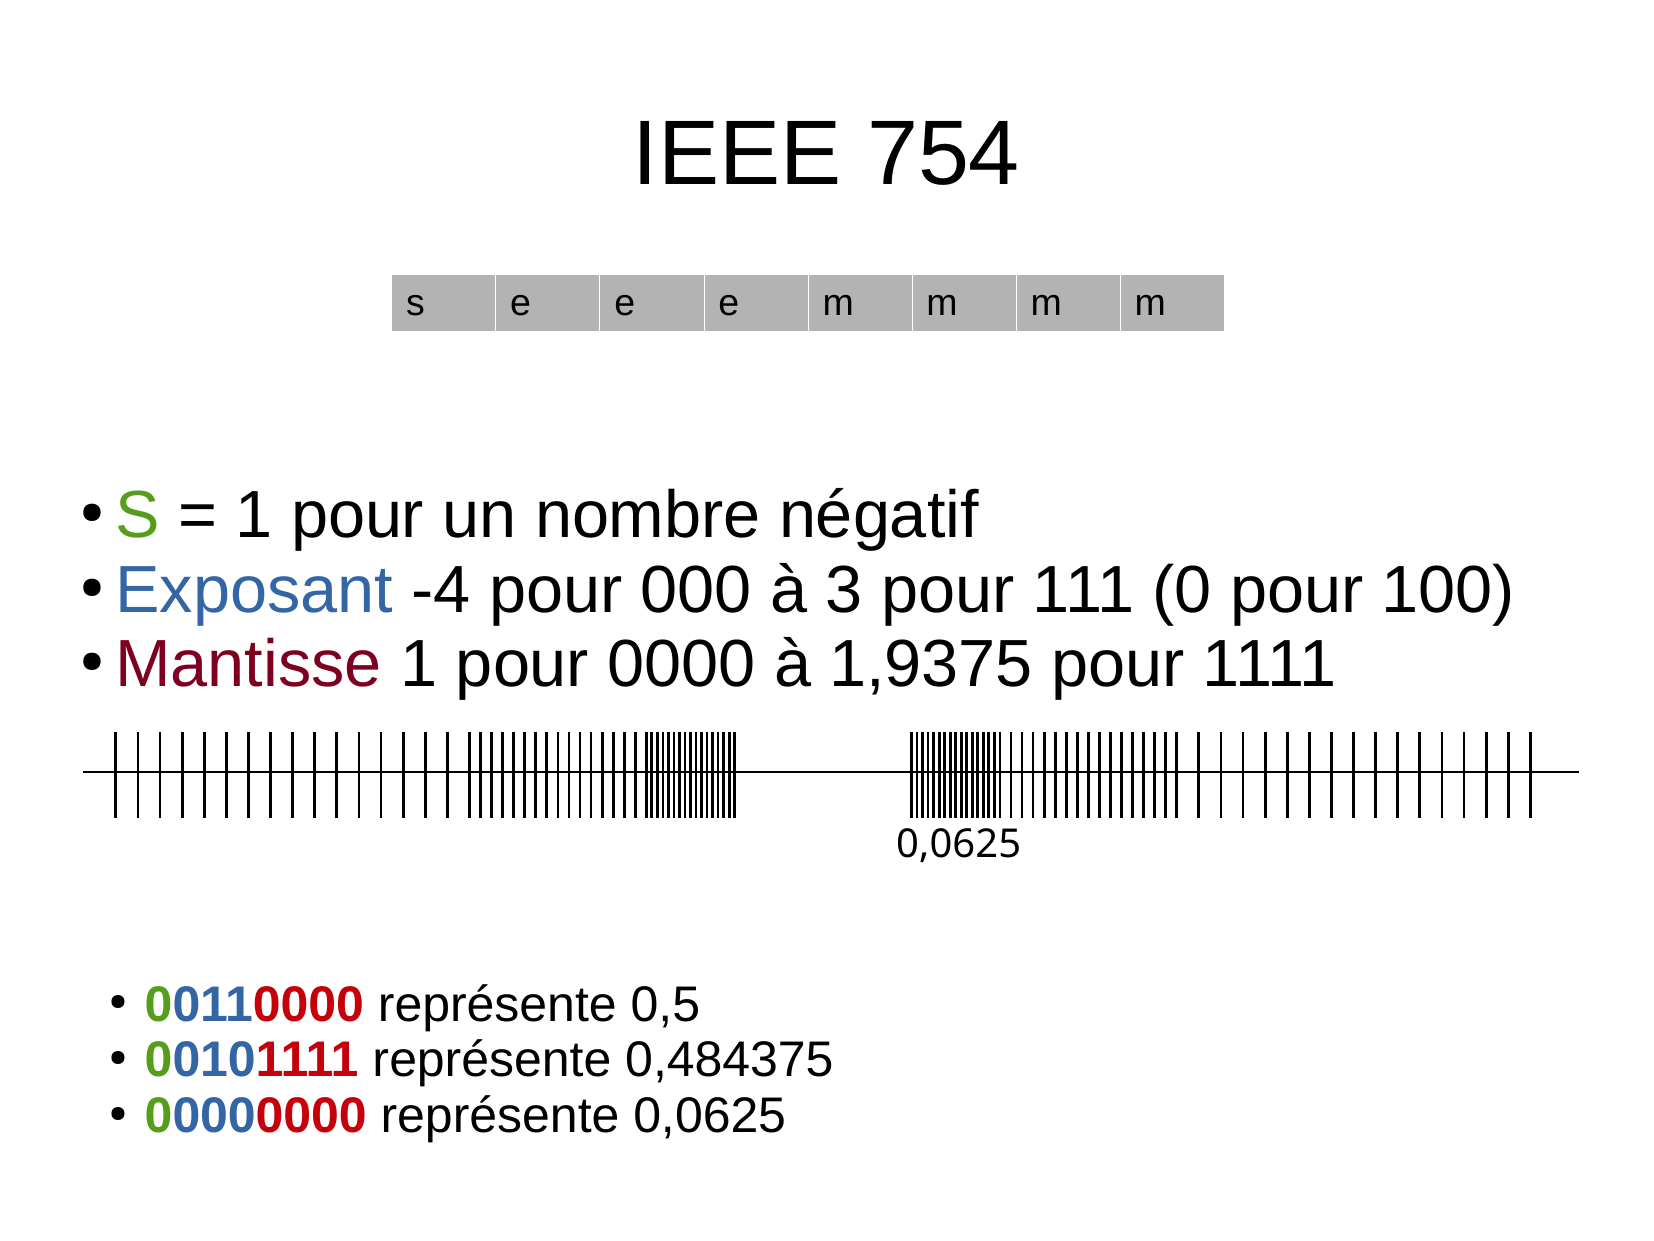

# IEEE 754
| s | e | e | e | m | m | m | m |
| --- | --- | --- | --- | --- | --- | --- | --- |
S = 1 pour un nombre négatif
Exposant -4 pour 000 à 3 pour 111 (0 pour 100)
Mantisse 1 pour 0000 à 1,9375 pour 1111
00110000 représente 0,5
00101111 représente 0,484375
00000000 représente 0,0625